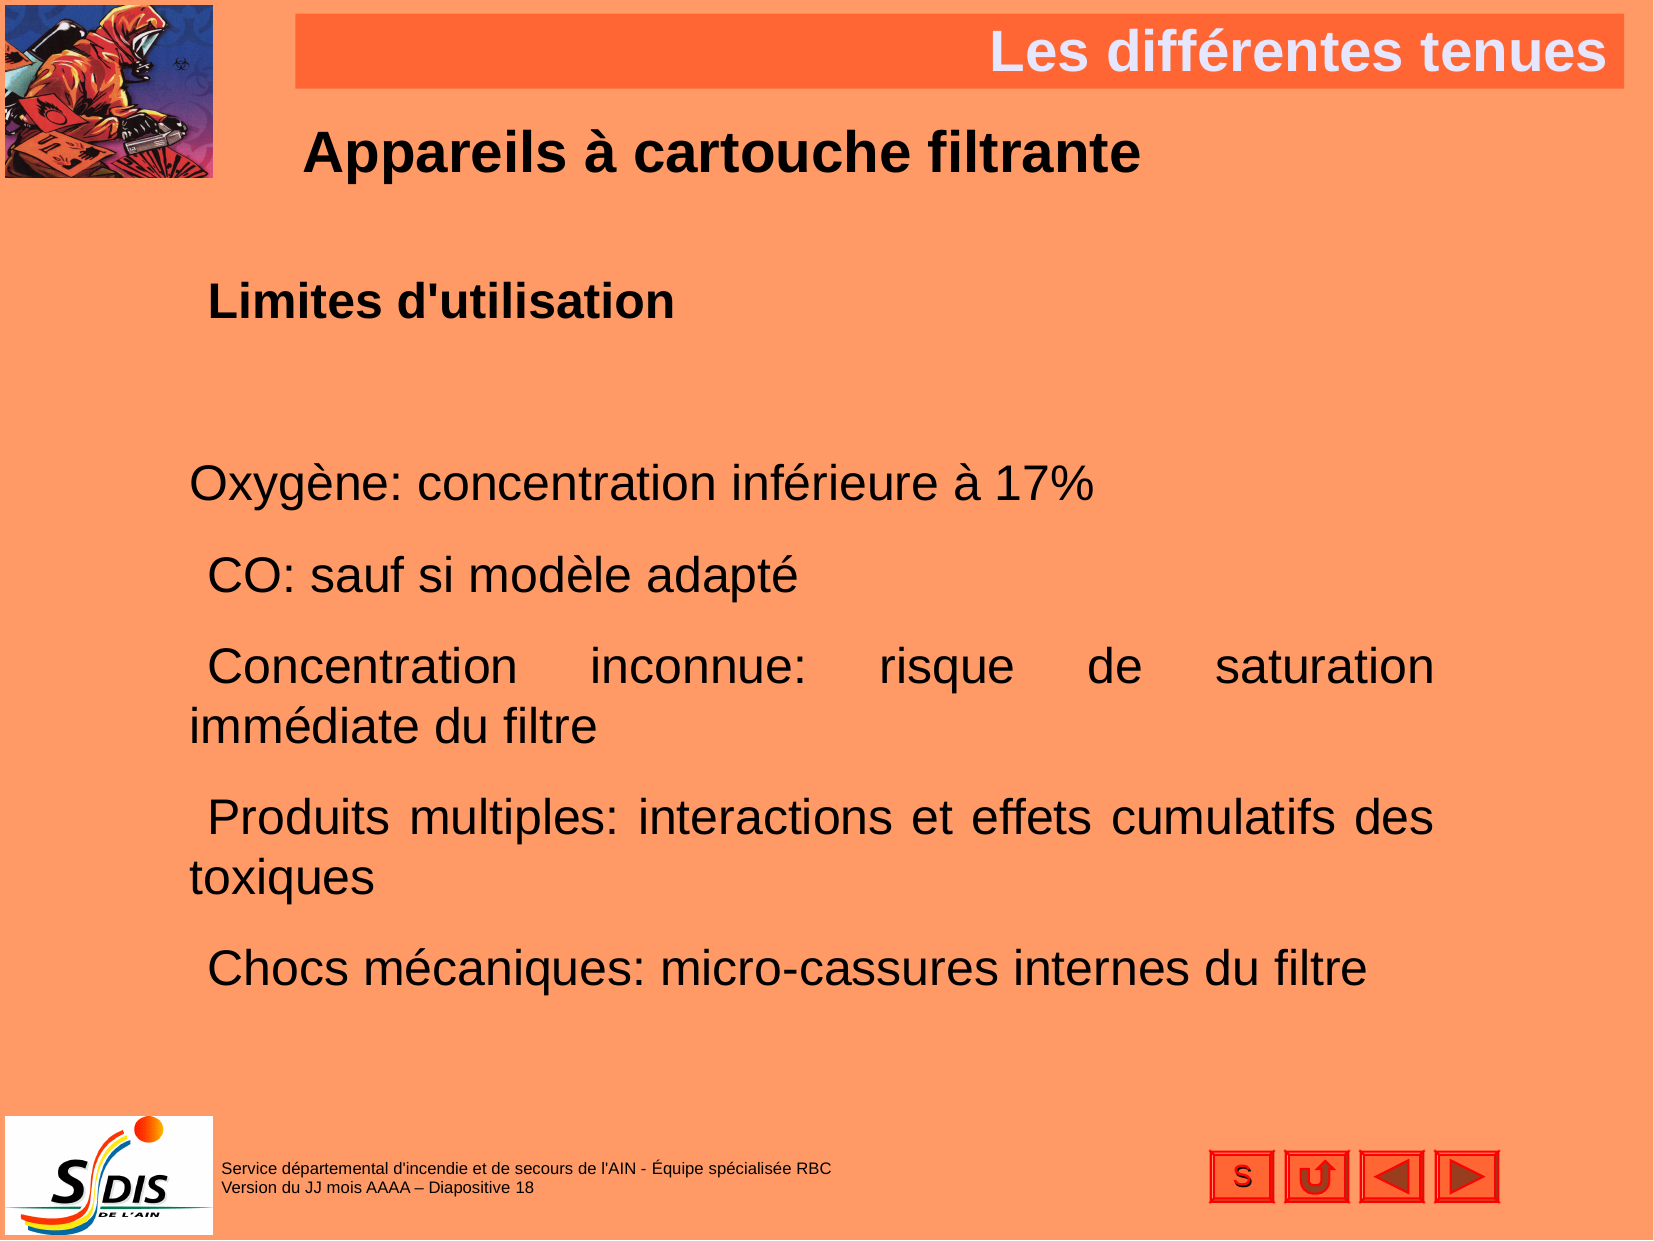

Les différentes tenues
Appareils à cartouche filtrante
Limites d'utilisation
Oxygène: concentration inférieure à 17%
CO: sauf si modèle adapté
Concentration inconnue: risque de saturation immédiate du filtre
Produits multiples: interactions et effets cumulatifs des toxiques
Chocs mécaniques: micro-cassures internes du filtre